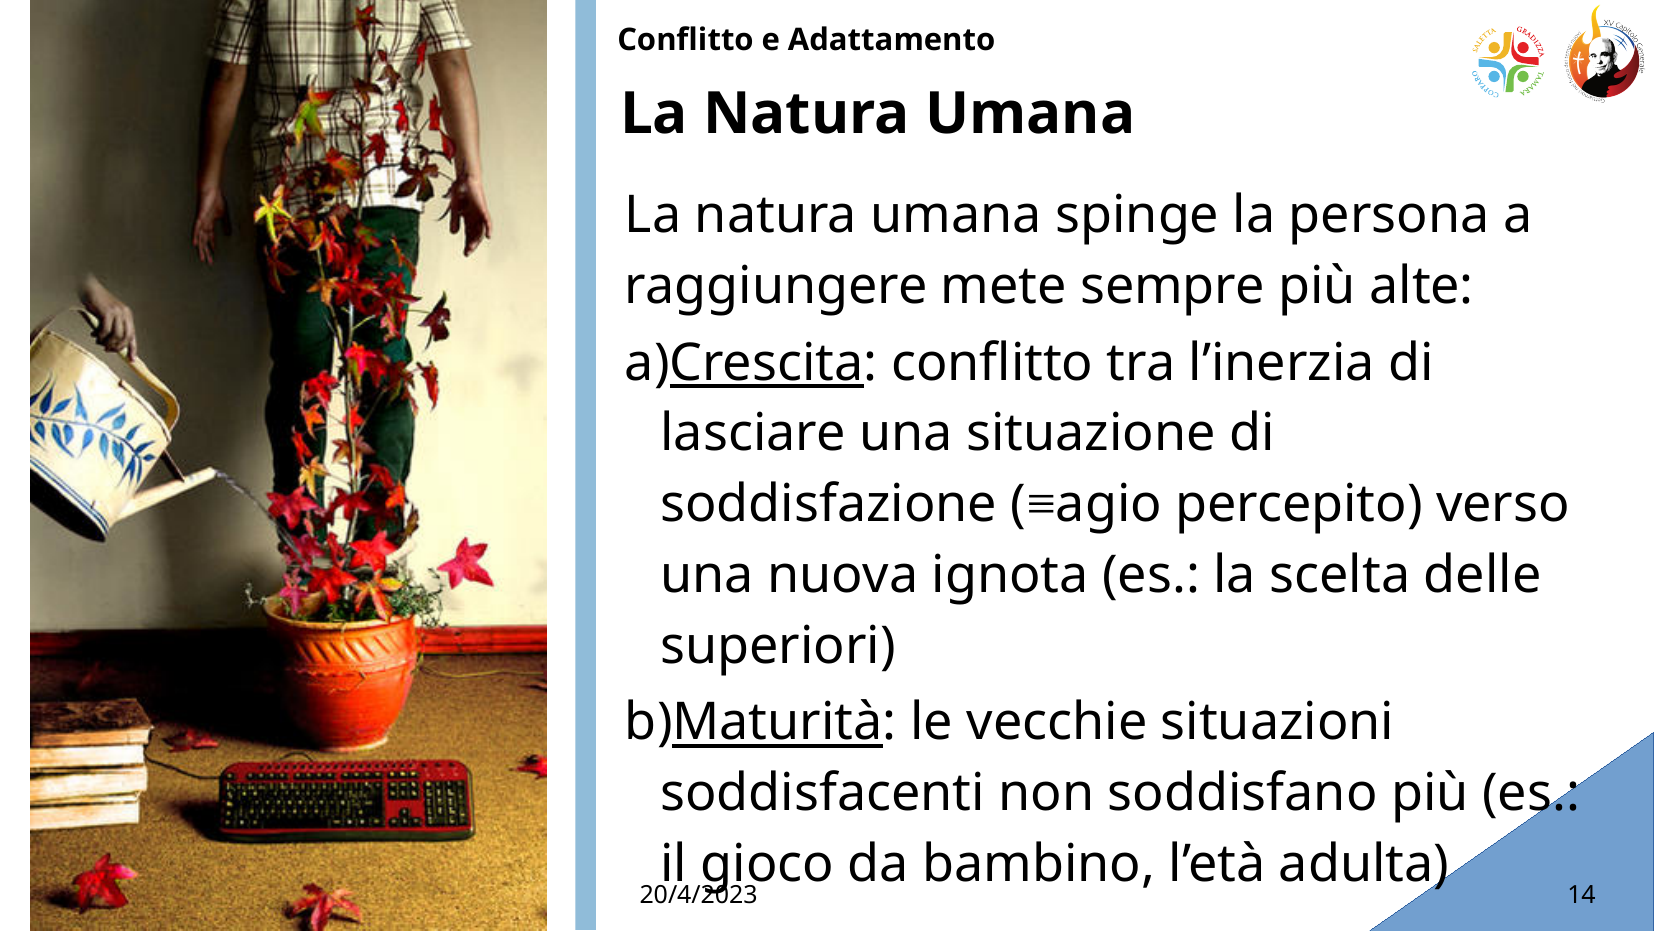

Conflitto e Adattamento
La Natura Umana
# La natura umana spinge la persona a raggiungere mete sempre più alte:
Crescita: conflitto tra l’inerzia di lasciare una situazione di soddisfazione (≡agio percepito) verso una nuova ignota (es.: la scelta delle superiori)
Maturità: le vecchie situazioni soddisfacenti non soddisfano più (es.: il gioco da bambino, l’età adulta)